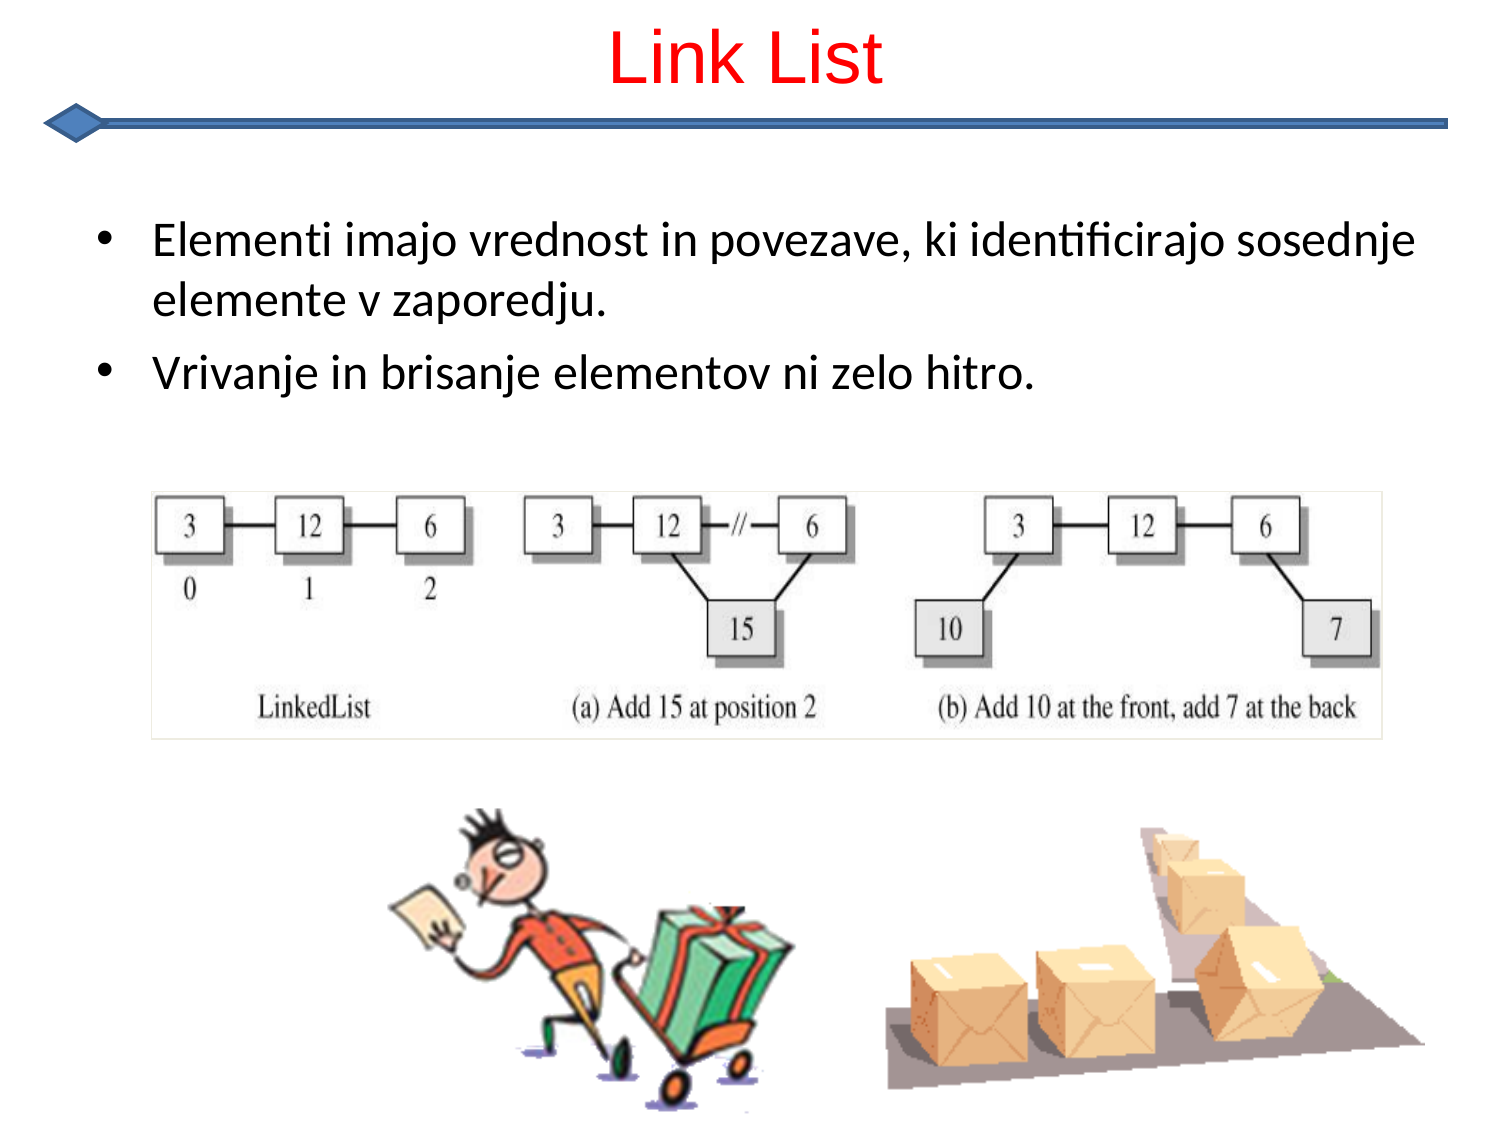

# Link List
Elementi imajo vrednost in povezave, ki identificirajo sosednje elemente v zaporedju.
Vrivanje in brisanje elementov ni zelo hitro.